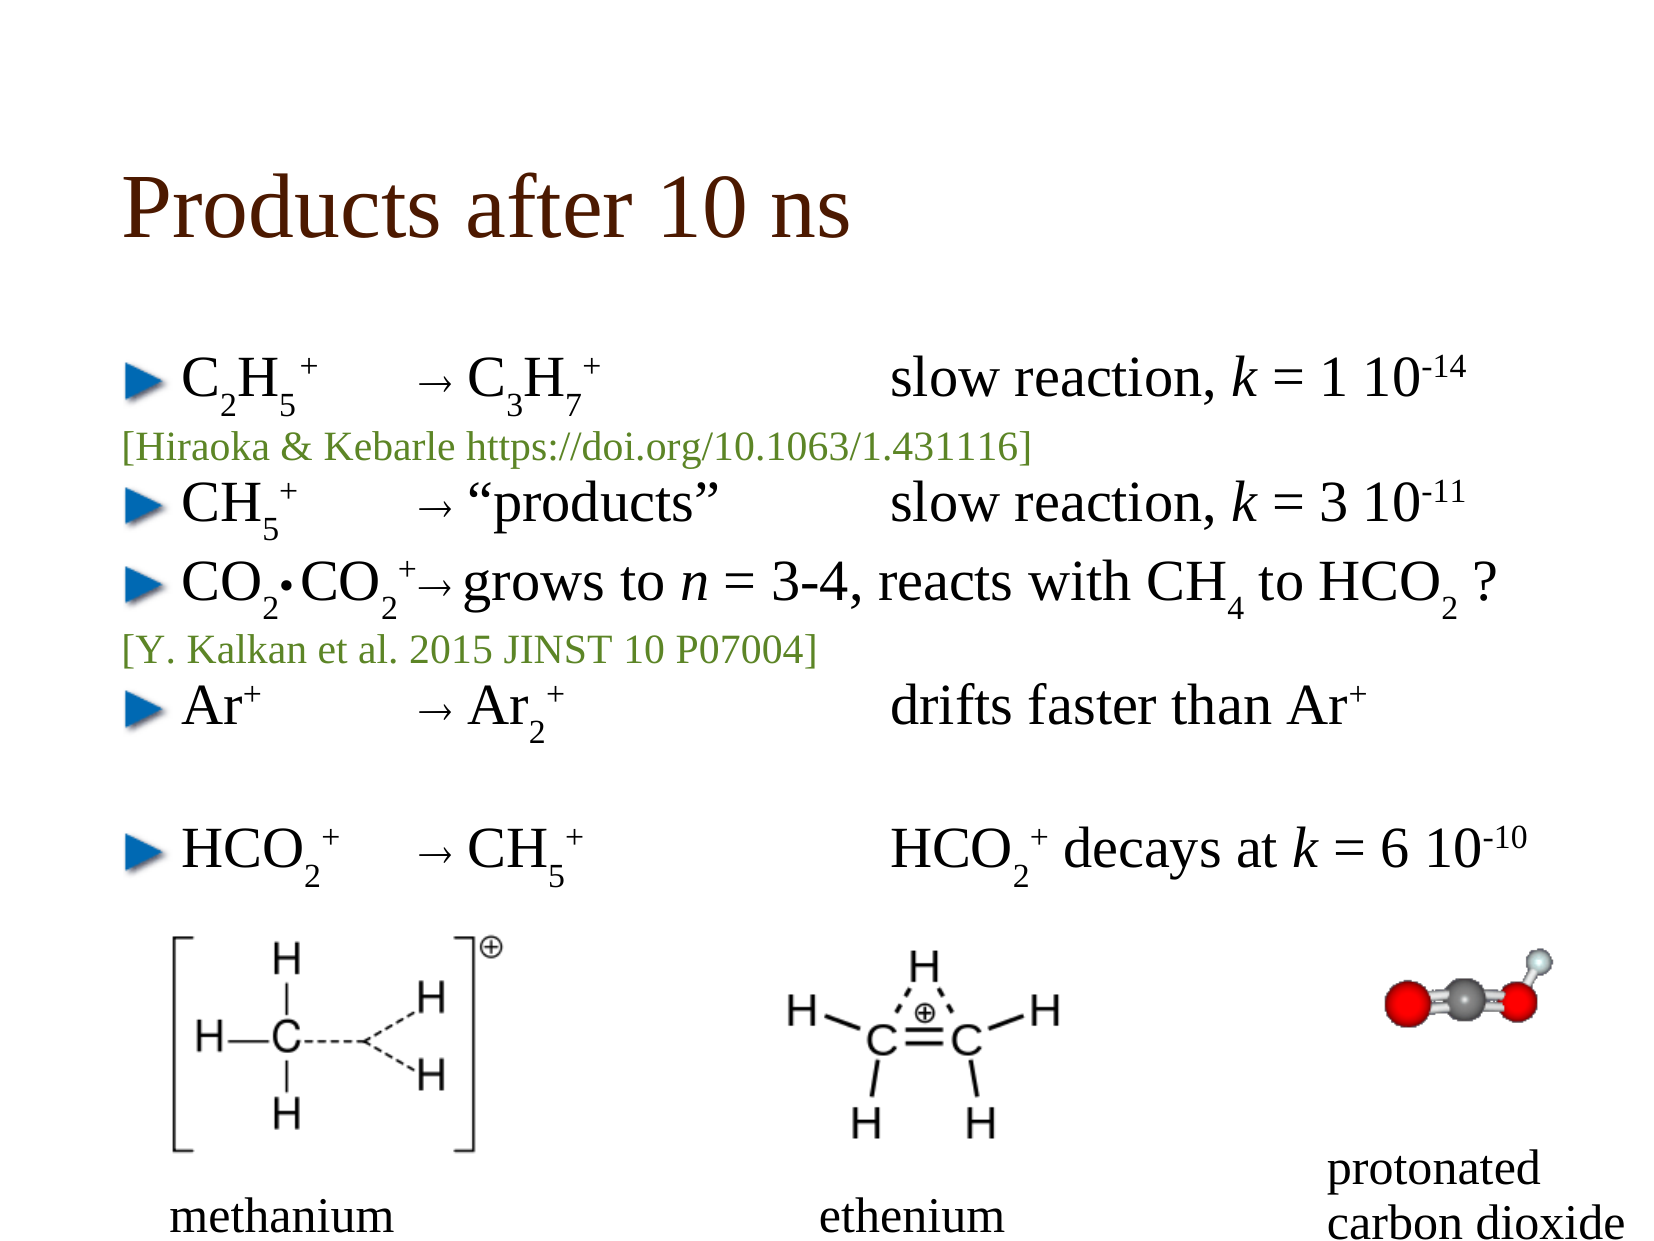

Products after 10 ns
# C2H5	+	 C3H7+			slow reaction, k = 1 10-14
[Hiraoka & Kebarle https://doi.org/10.1063/1.431116]
CH5+		 “products” 		slow reaction, k = 3 10-11
CO2 CO2+ grows to n = 3-4, reacts with CH4 to HCO2 ?
[Y. Kalkan et al. 2015 JINST 10 P07004]
Ar+		 Ar2+ 			drifts faster than Ar+
HCO2+ 	 CH5+			HCO2+ decays at k = 6 10-10
protonated
carbon dioxide
ethenium
methanium